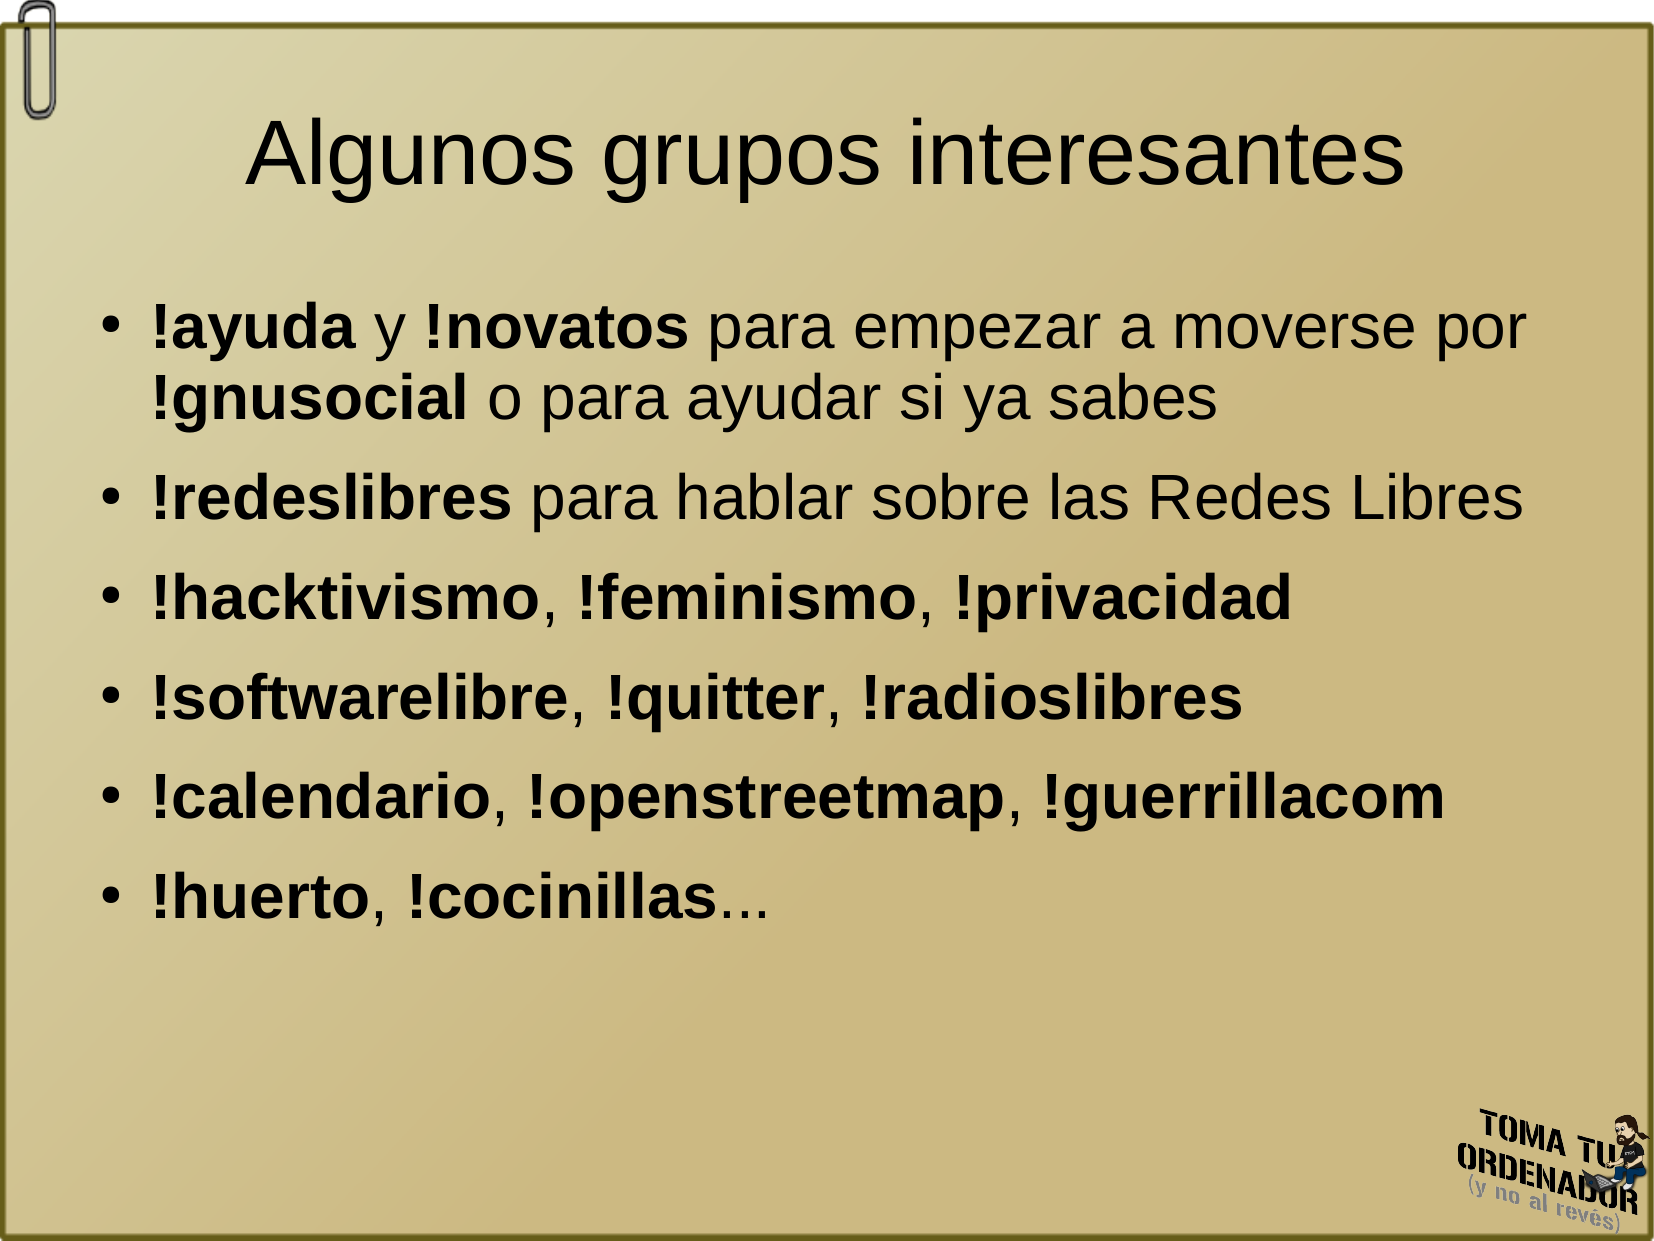

# Algunos grupos interesantes
!ayuda y !novatos para empezar a moverse por !gnusocial o para ayudar si ya sabes
!redeslibres para hablar sobre las Redes Libres
!hacktivismo, !feminismo, !privacidad
!softwarelibre, !quitter, !radioslibres
!calendario, !openstreetmap, !guerrillacom
!huerto, !cocinillas...